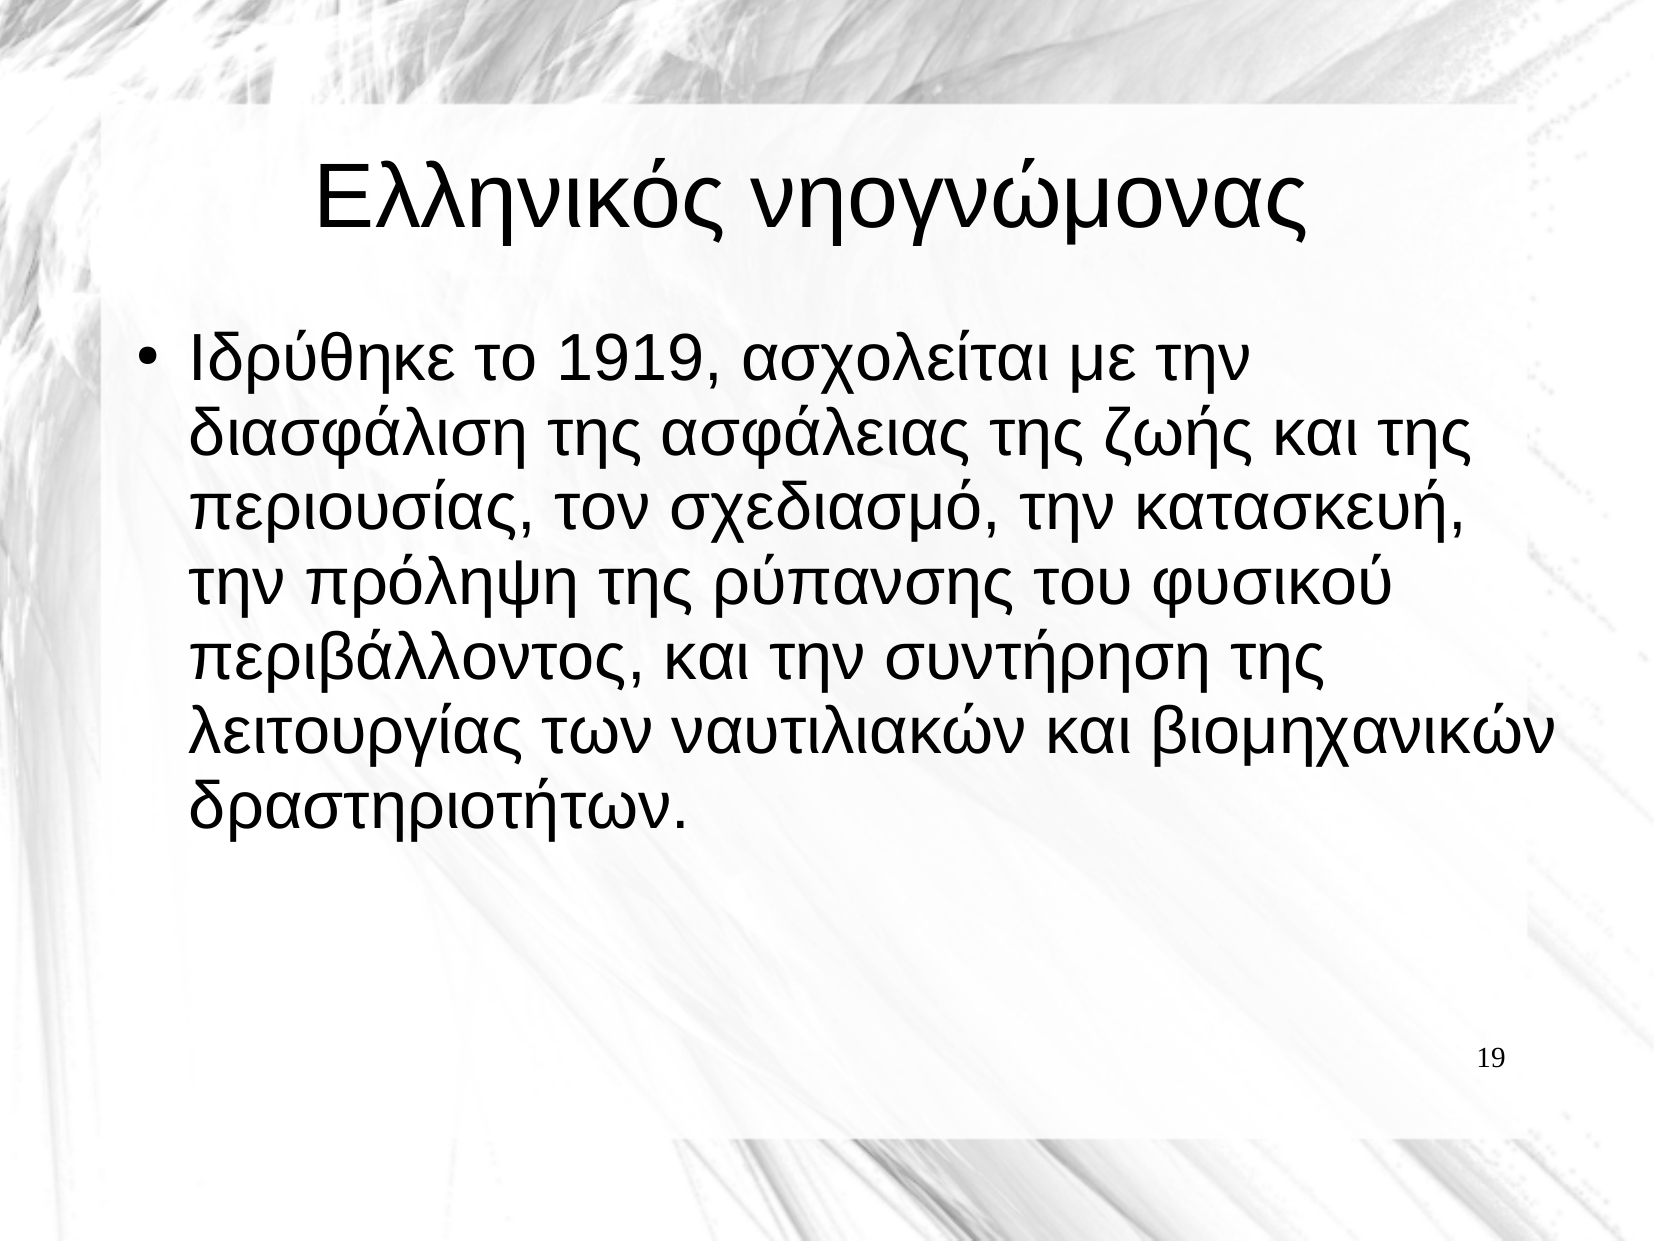

# Ελληνικός νηογνώμονας
Ιδρύθηκε το 1919, ασχολείται με την διασφάλιση της ασφάλειας της ζωής και της περιουσίας, τον σχεδιασμό, την κατασκευή, την πρόληψη της ρύπανσης του φυσικού περιβάλλοντος, και την συντήρηση της λειτουργίας των ναυτιλιακών και βιομηχανικών δραστηριοτήτων.
19